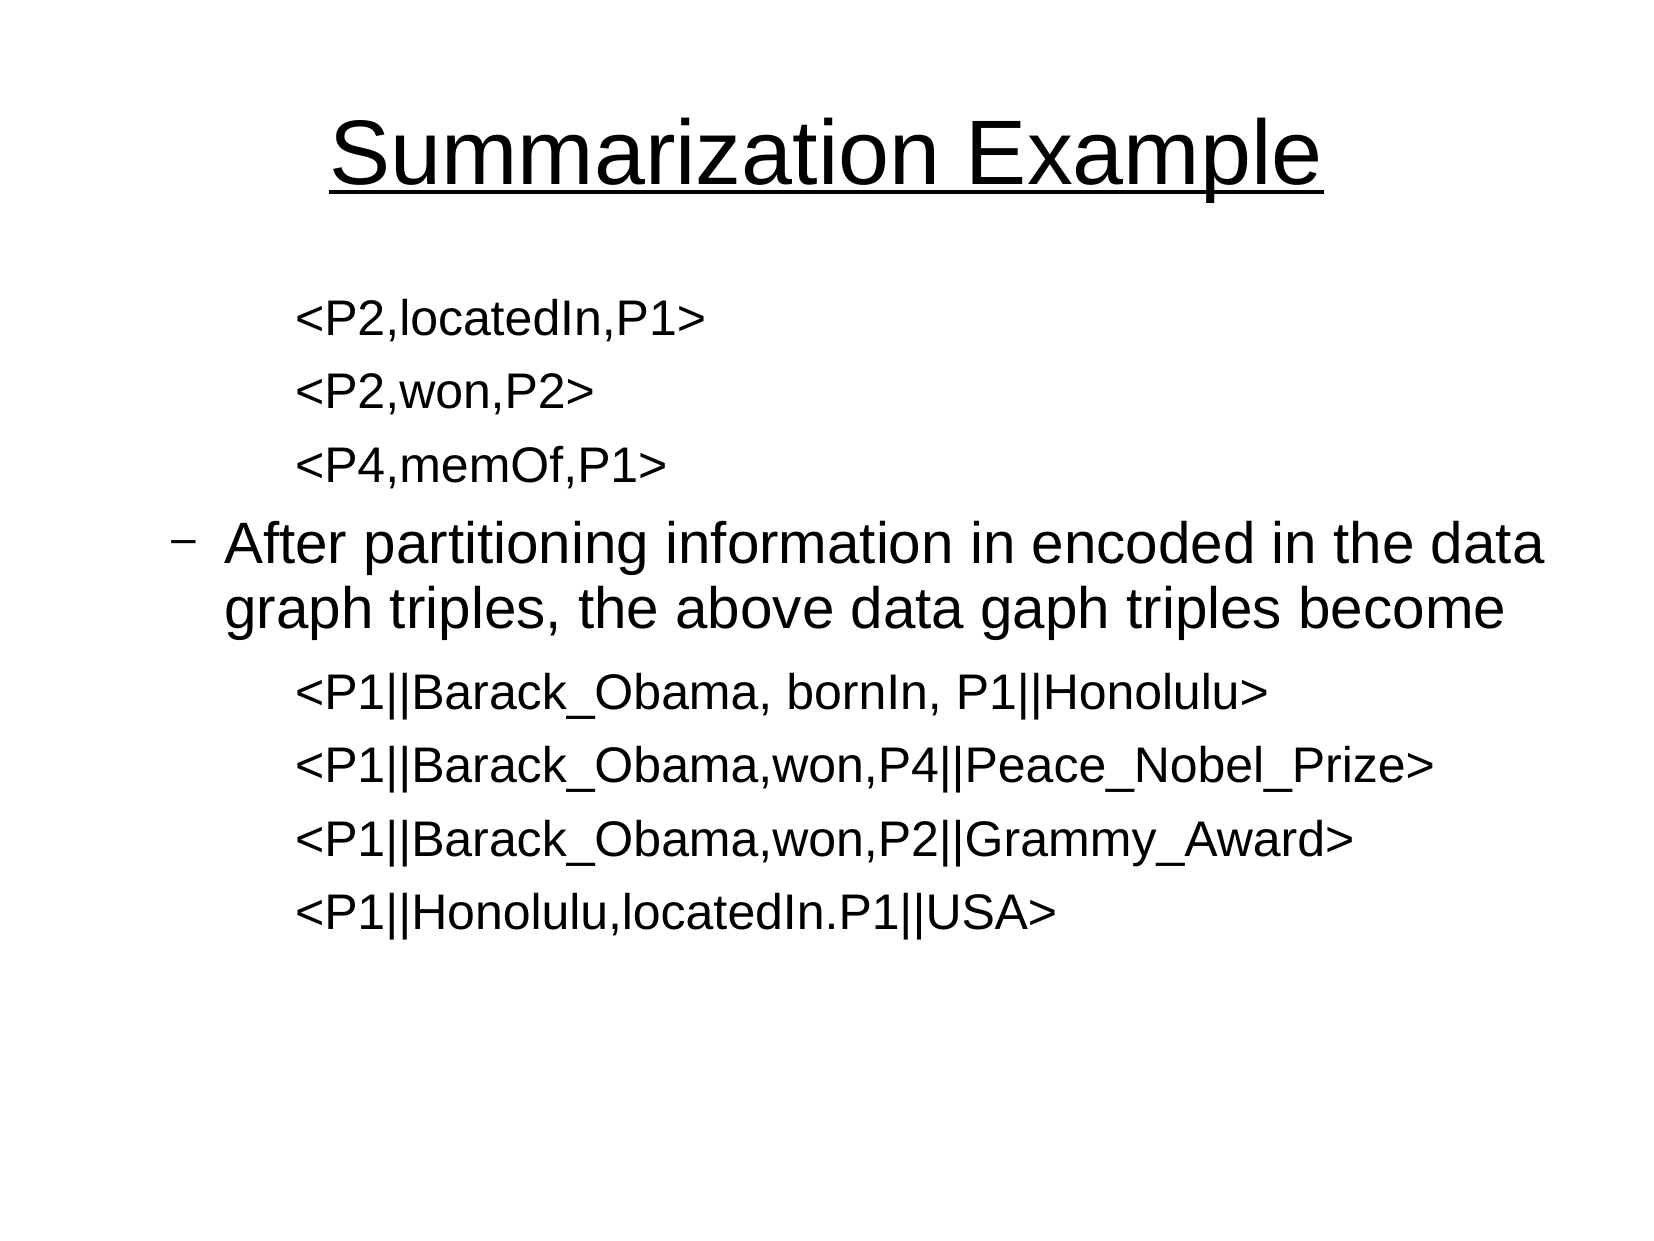

# Summarization Example
<P2,locatedIn,P1>
<P2,won,P2>
<P4,memOf,P1>
After partitioning information in encoded in the data graph triples, the above data gaph triples become
<P1||Barack_Obama, bornIn, P1||Honolulu>
<P1||Barack_Obama,won,P4||Peace_Nobel_Prize>
<P1||Barack_Obama,won,P2||Grammy_Award>
<P1||Honolulu,locatedIn.P1||USA>